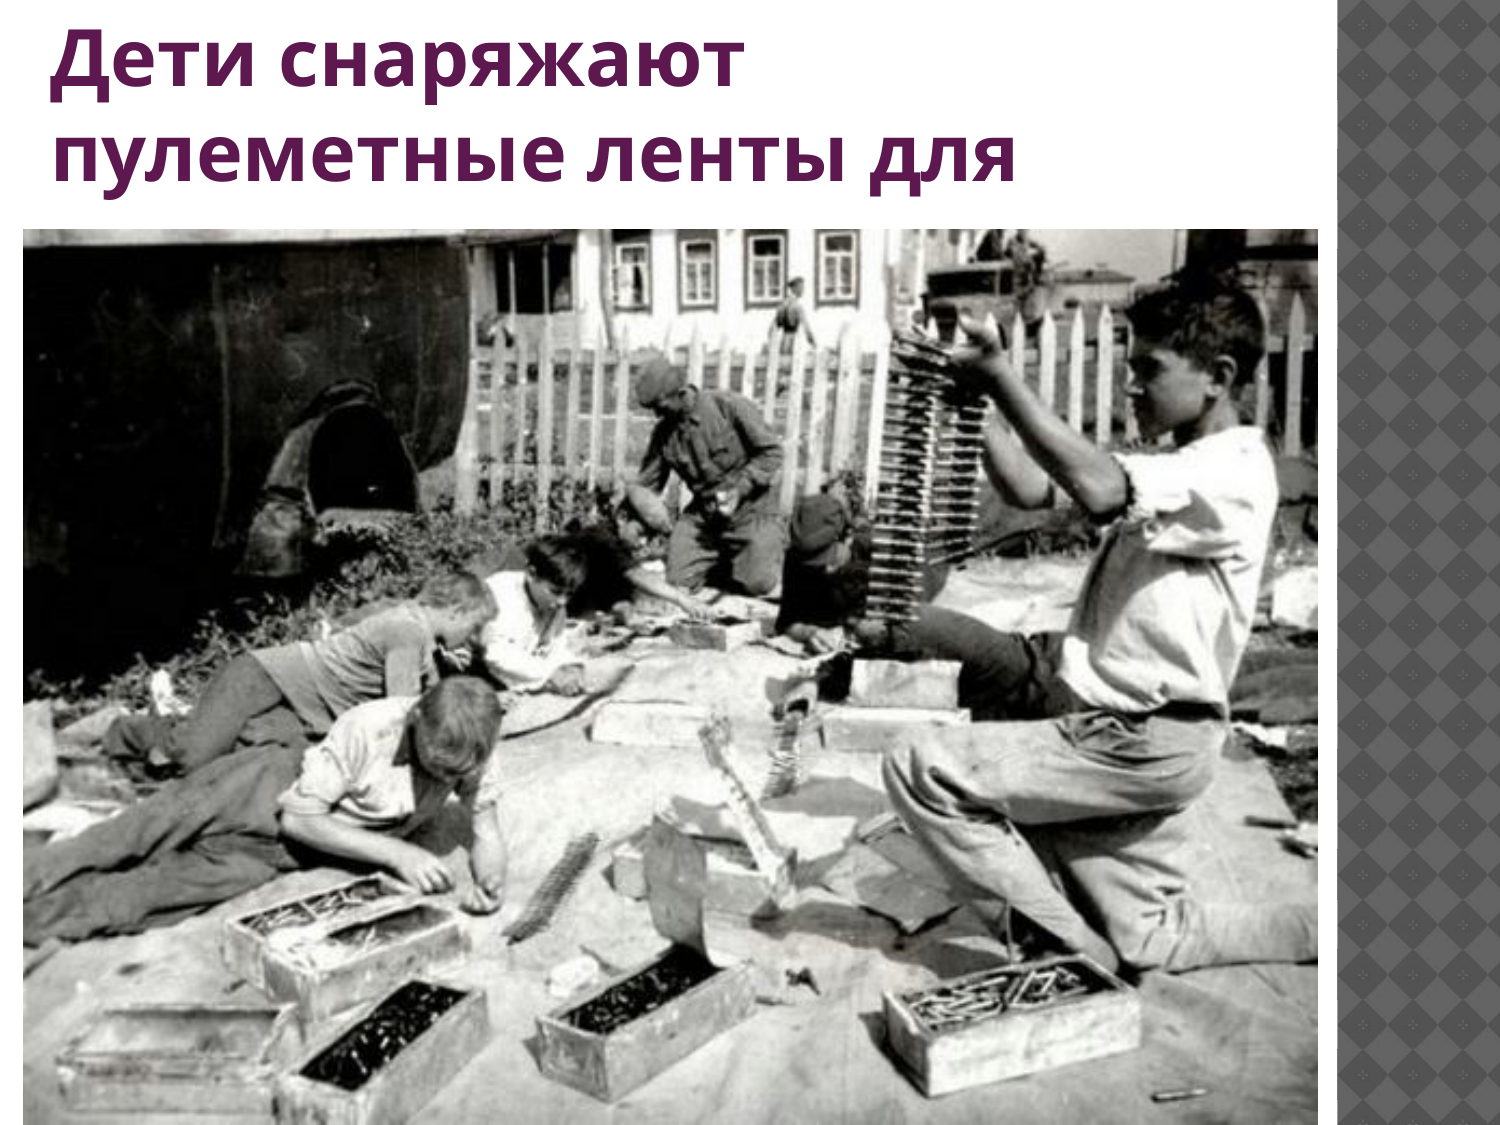

# Дети снаряжают пулеметные ленты для солдат